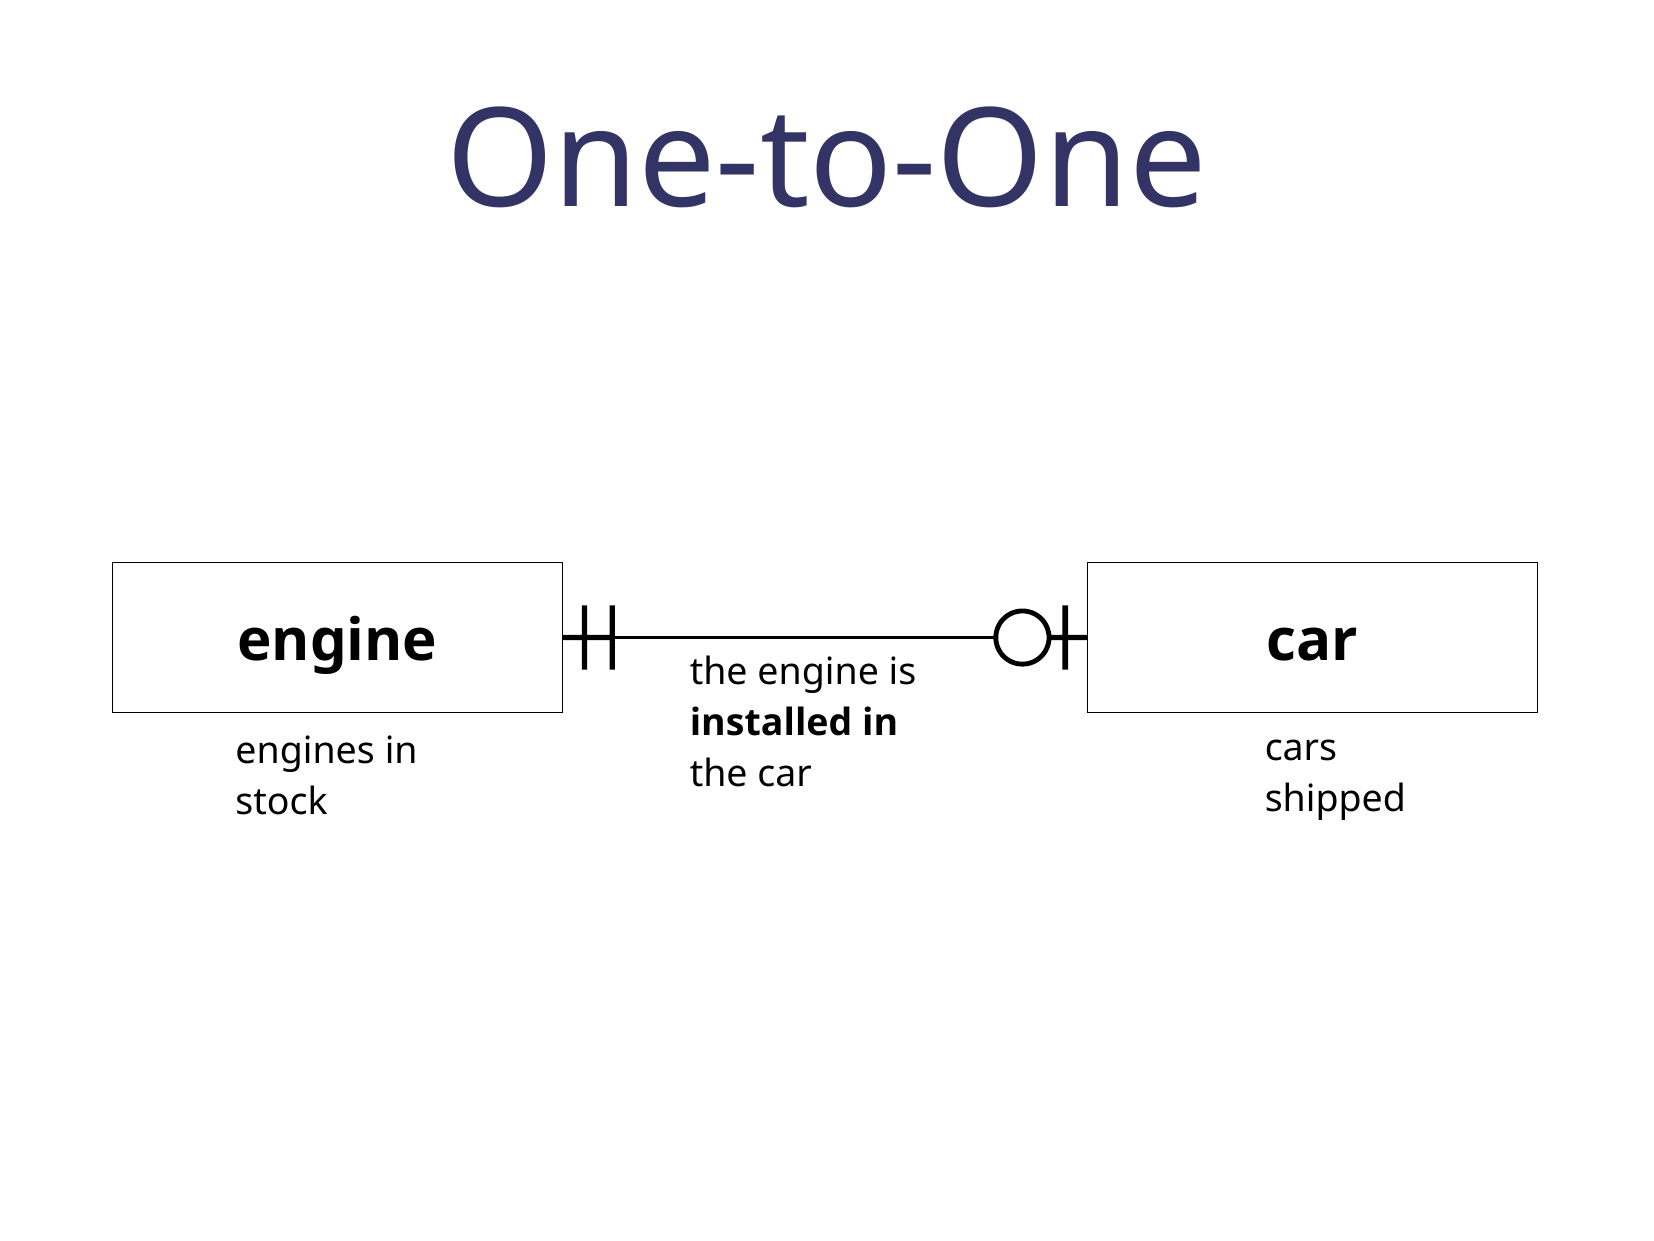

# One-to-One
engine
car
the engine is installed in the car
cars
shipped
engines in stock